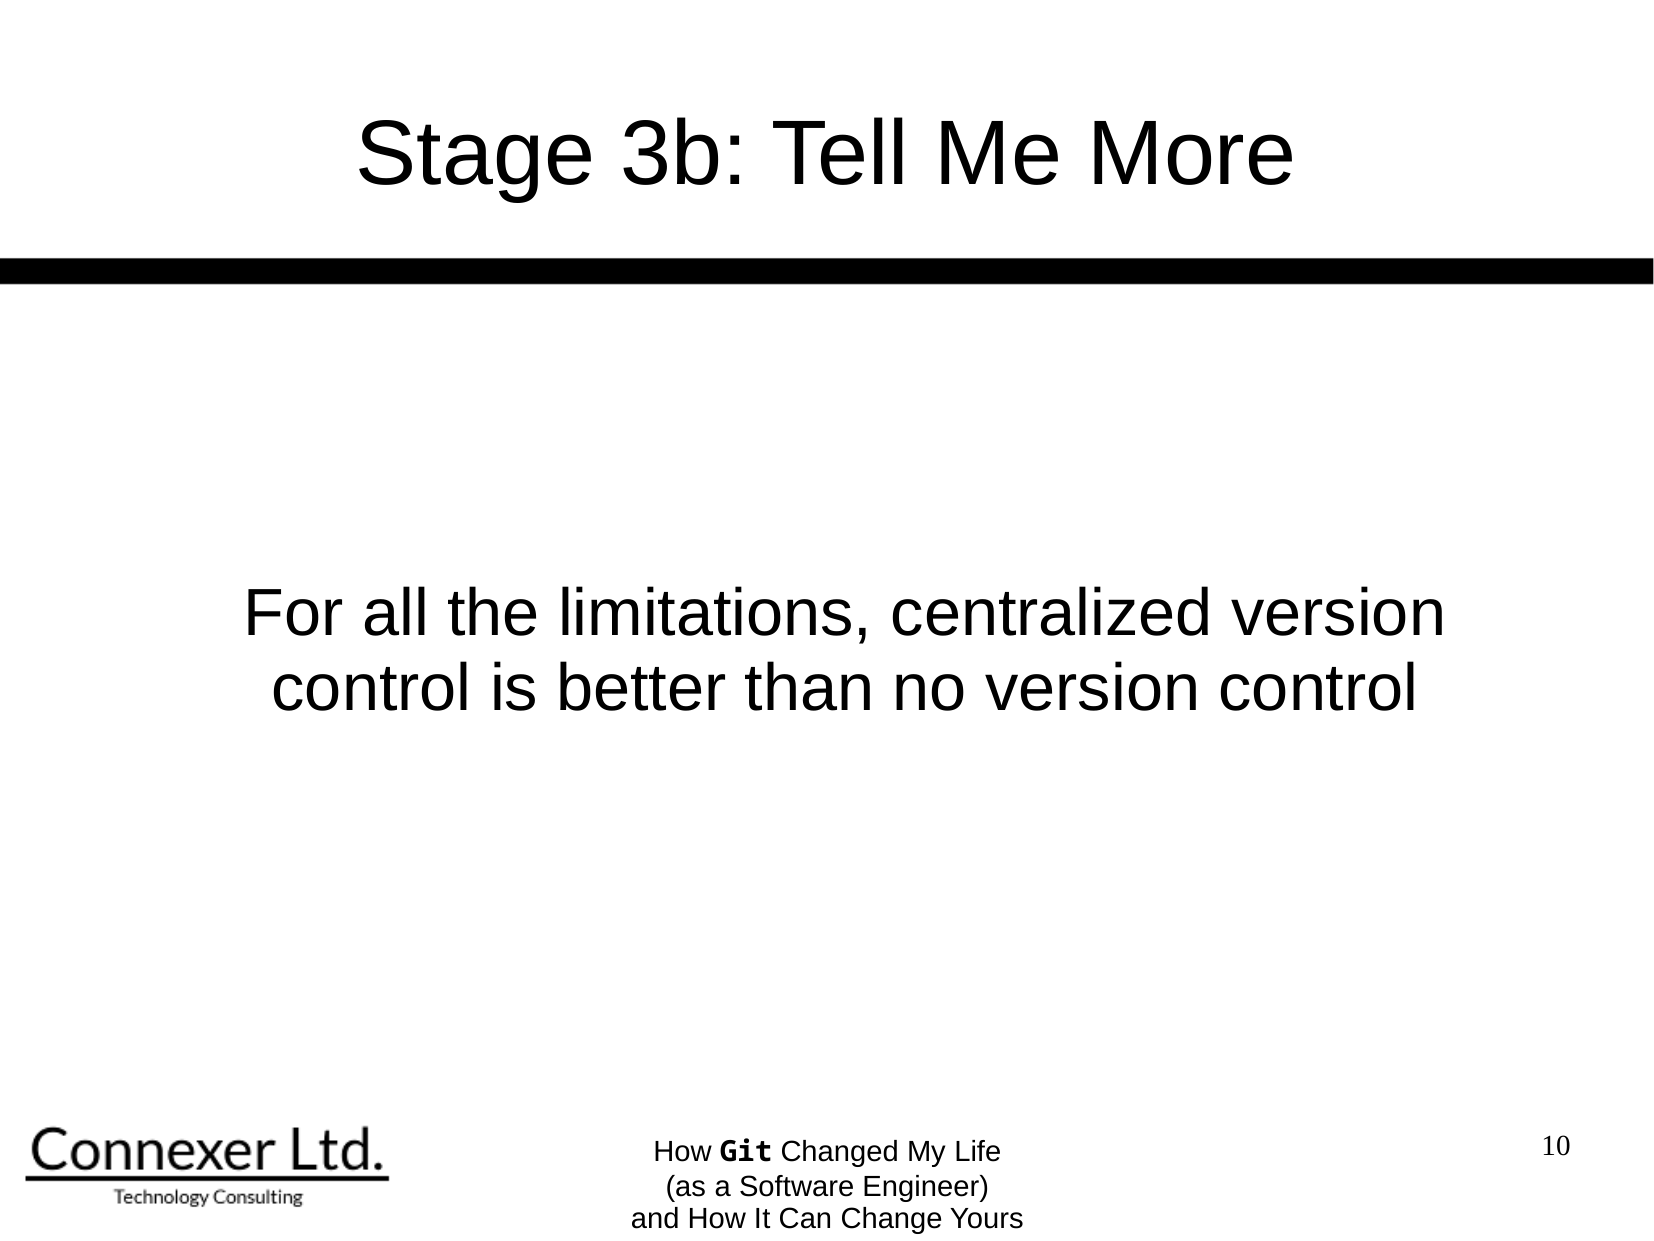

# Stage 3b: Tell Me More
For all the limitations, centralized version control is better than no version control
10